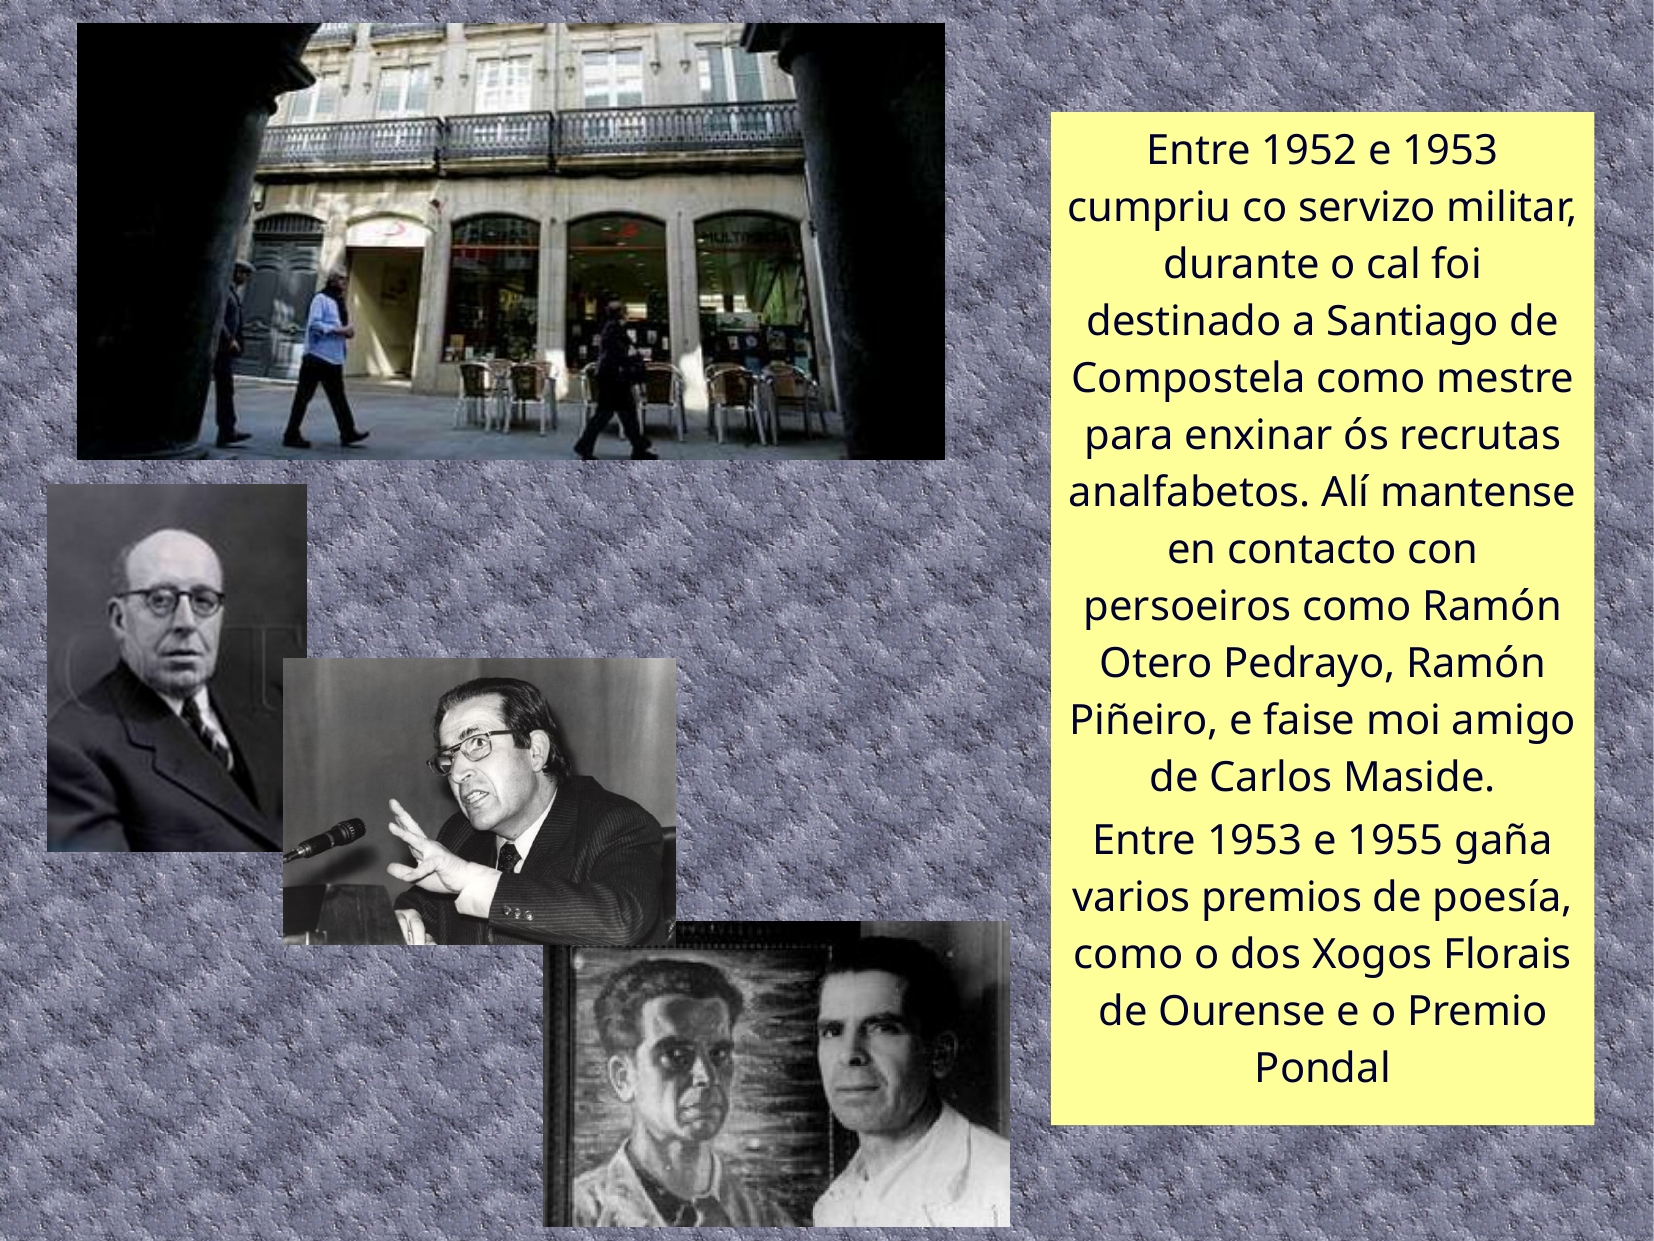

Entre 1952 e 1953 cumpriu co servizo militar, durante o cal foi destinado a Santiago de Compostela como mestre para enxinar ós recrutas analfabetos. Alí mantense en contacto con persoeiros como Ramón Otero Pedrayo, Ramón Piñeiro, e faise moi amigo de Carlos Maside.
Entre 1953 e 1955 gaña varios premios de poesía, como o dos Xogos Florais de Ourense e o Premio Pondal